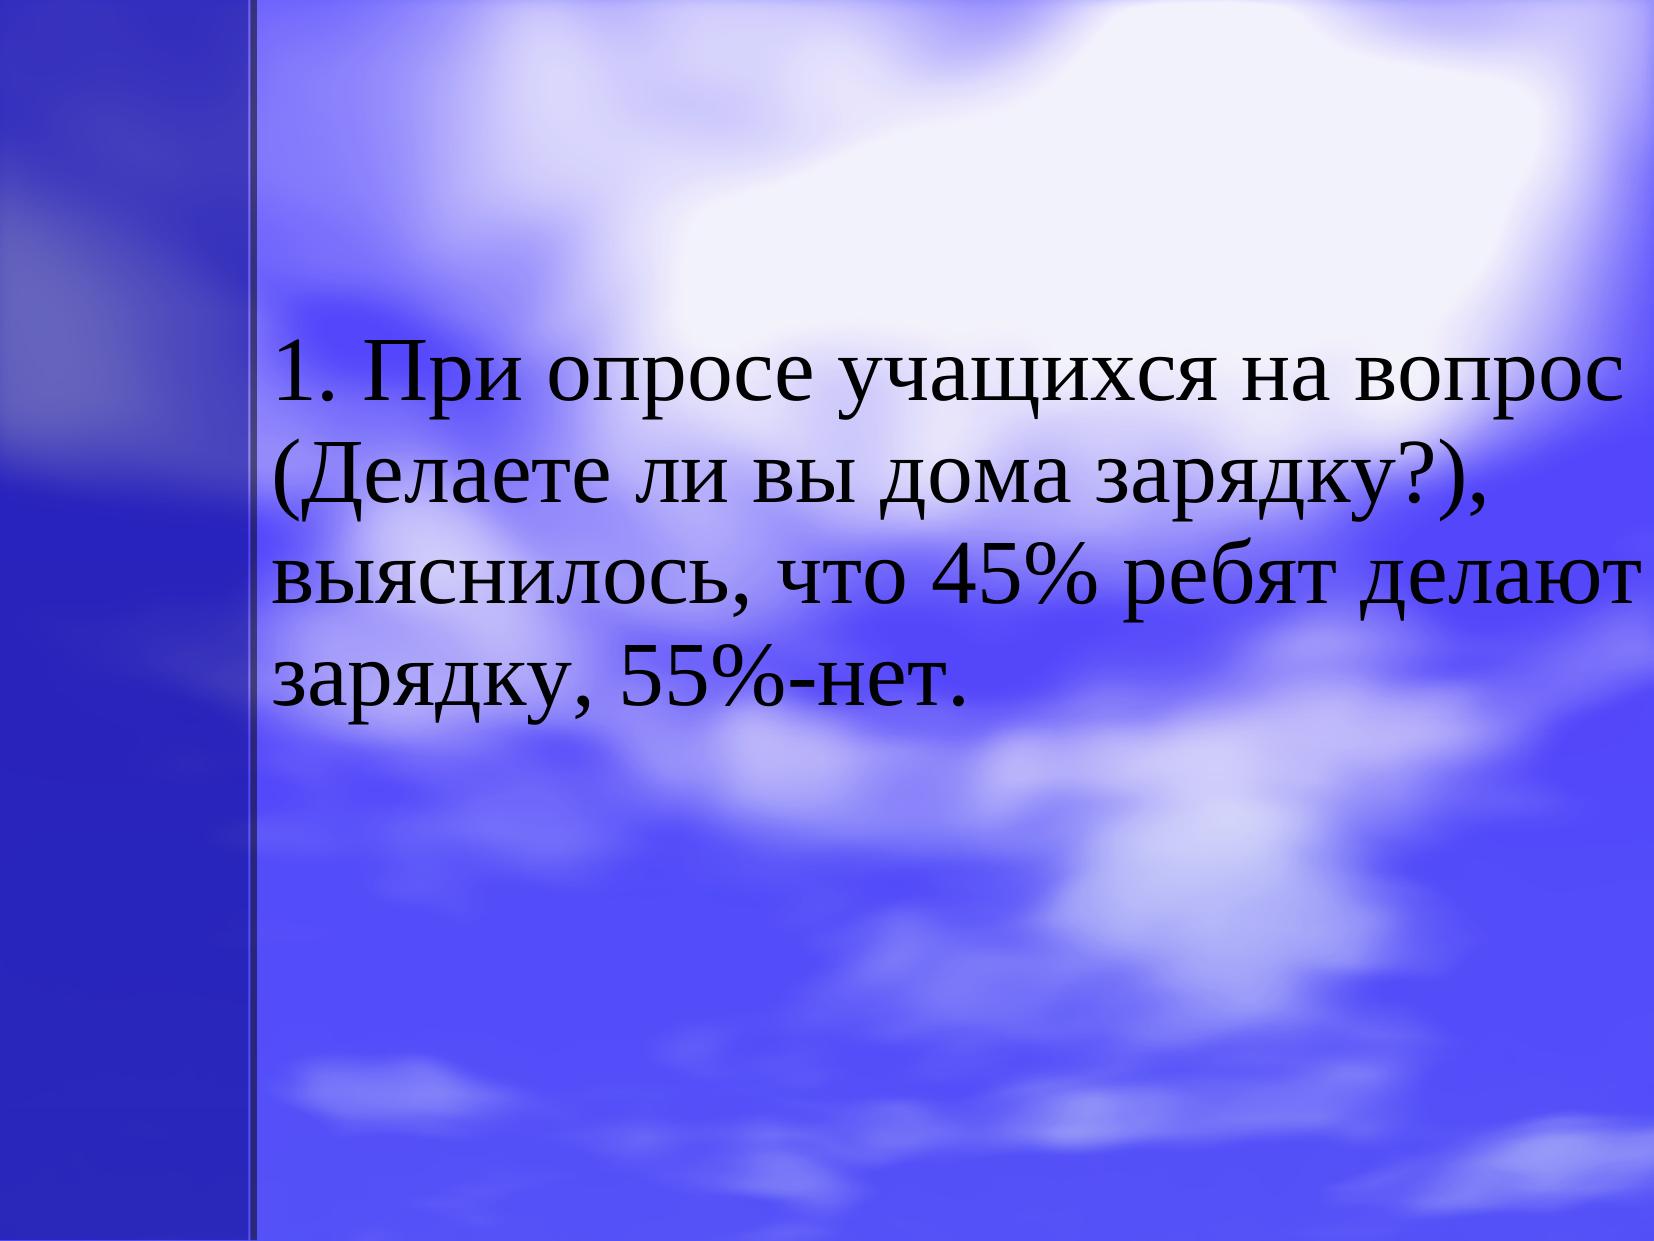

# 1. При опросе учащихся на вопрос (Делаете ли вы дома зарядку?), выяснилось, что 45% ребят делают зарядку, 55%-нет.